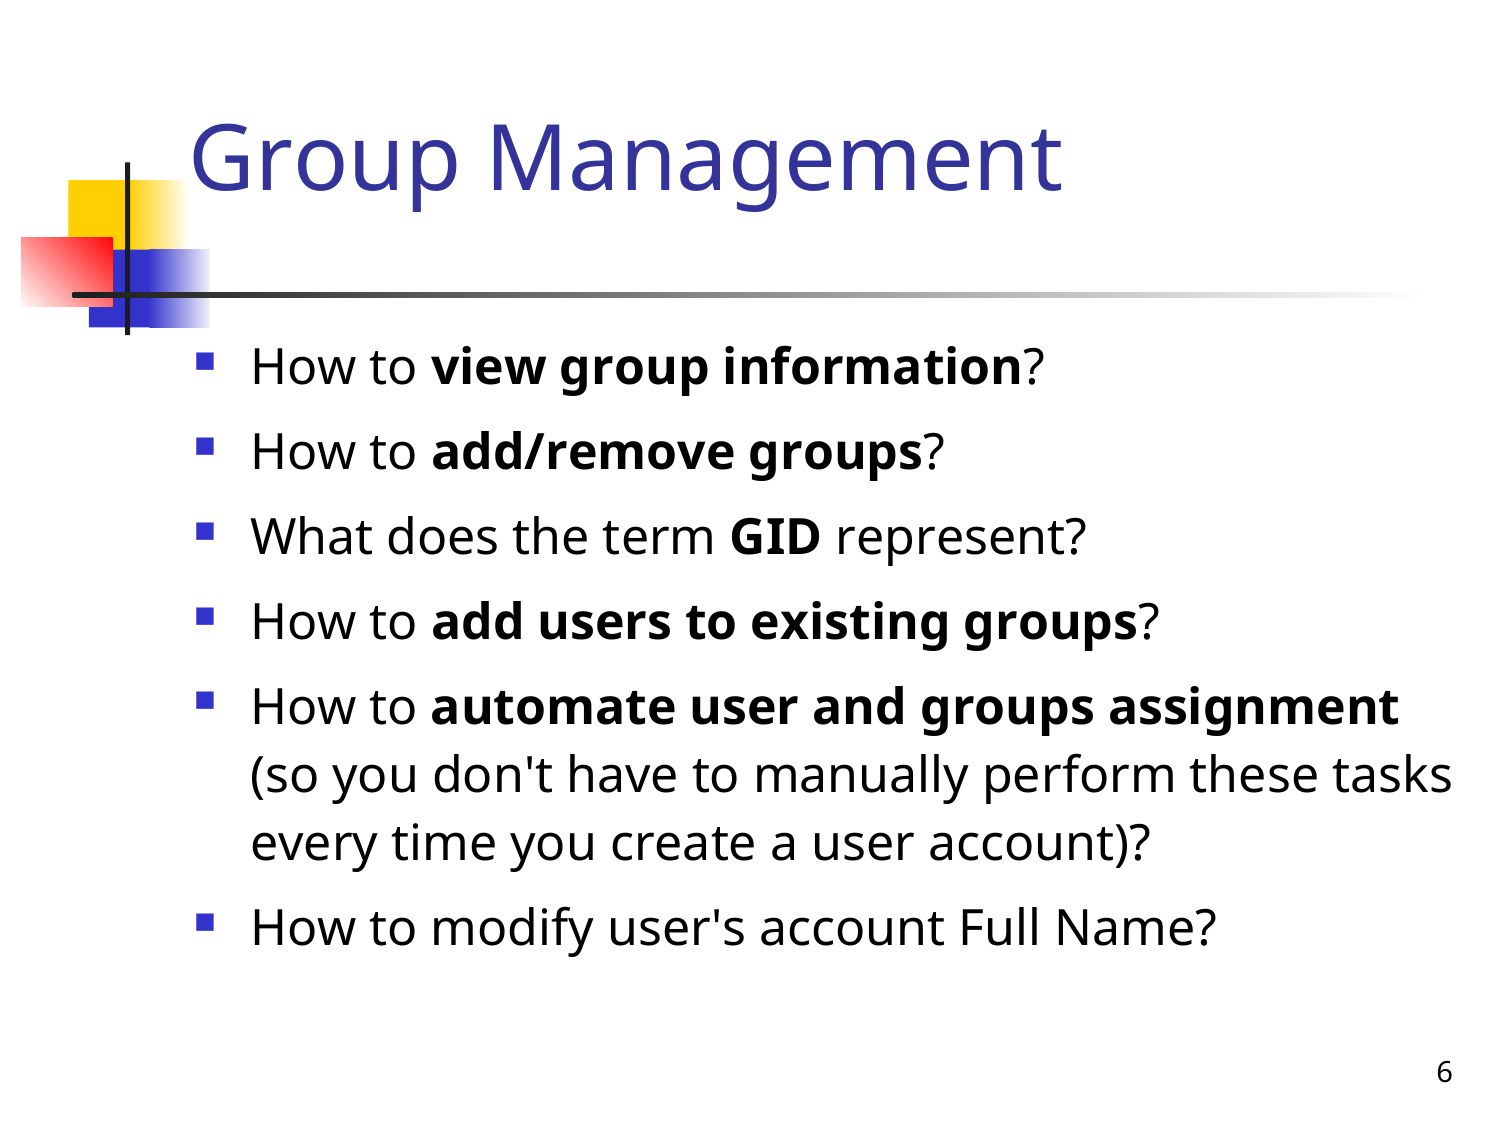

# Group Management
How to view group information?
How to add/remove groups?
What does the term GID represent?
How to add users to existing groups?
How to automate user and groups assignment (so you don't have to manually perform these tasks every time you create a user account)?
How to modify user's account Full Name?
6